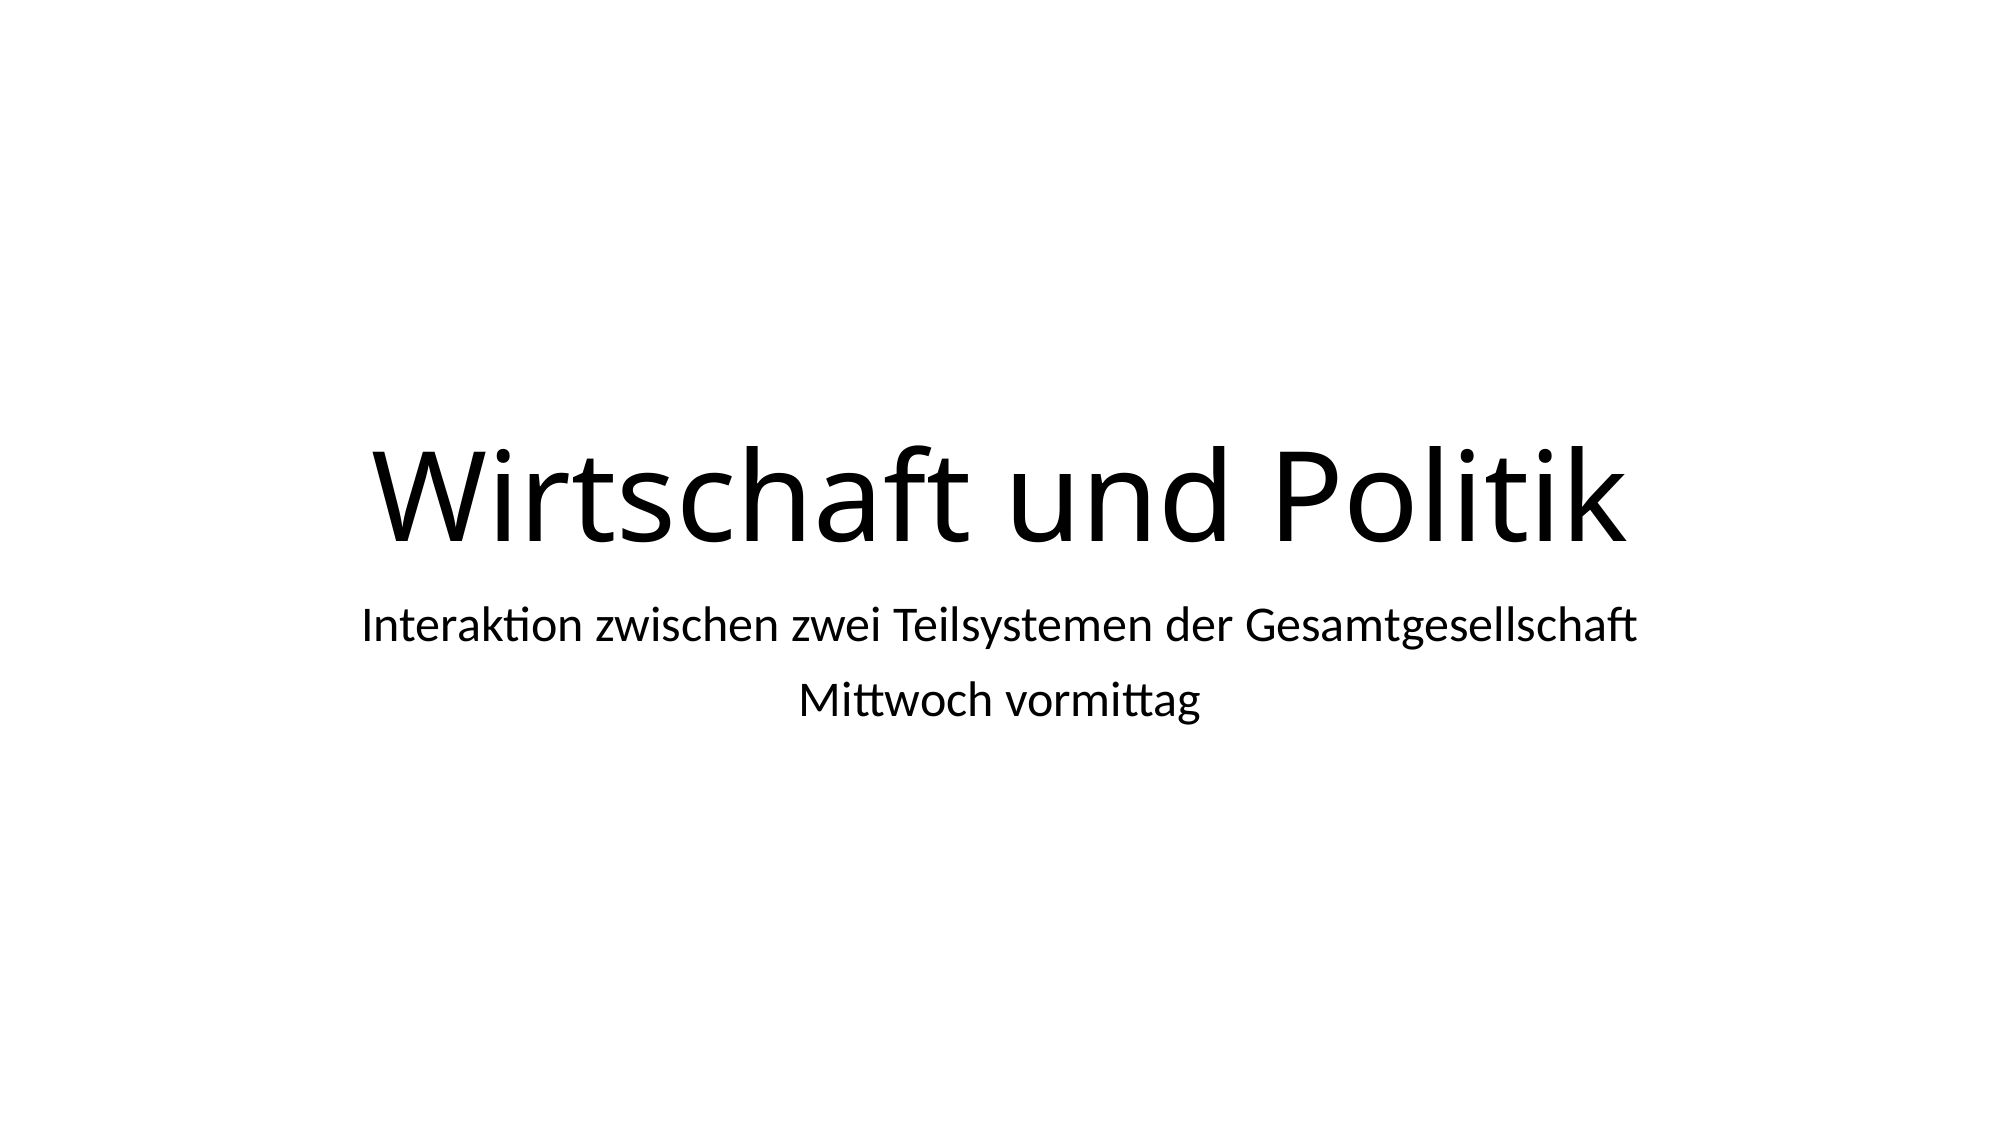

# Wirtschaft und Politik
Interaktion zwischen zwei Teilsystemen der Gesamtgesellschaft
Mittwoch vormittag